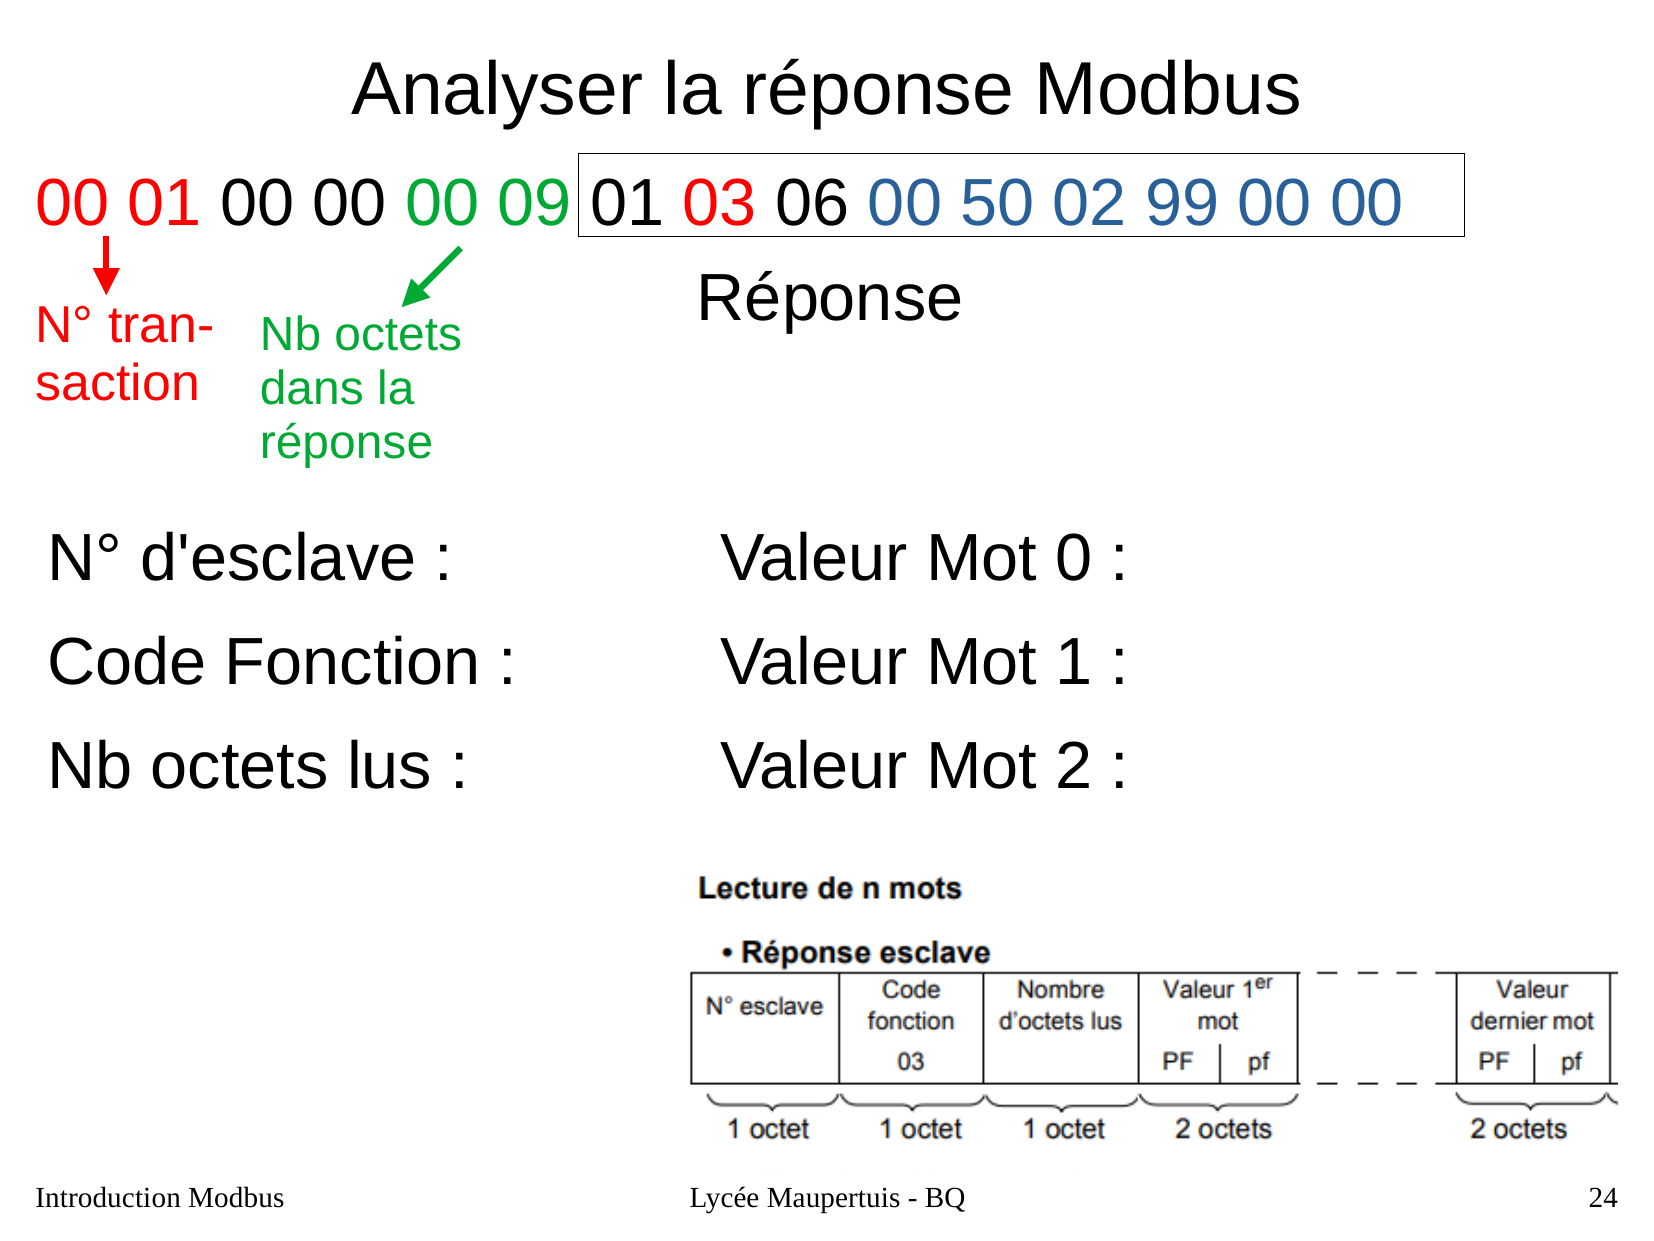

# Analyser la réponse Modbus
00 01 00 00 00 09 01 03 06 00 50 02 99 00 00
Réponse
N° tran-
saction
Nb octets dans la réponse
N° d'esclave :
Code Fonction :
Nb octets lus :
Valeur Mot 0 :
Valeur Mot 1 :
Valeur Mot 2 :
Introduction Modbus
Lycée Maupertuis - BQ
24